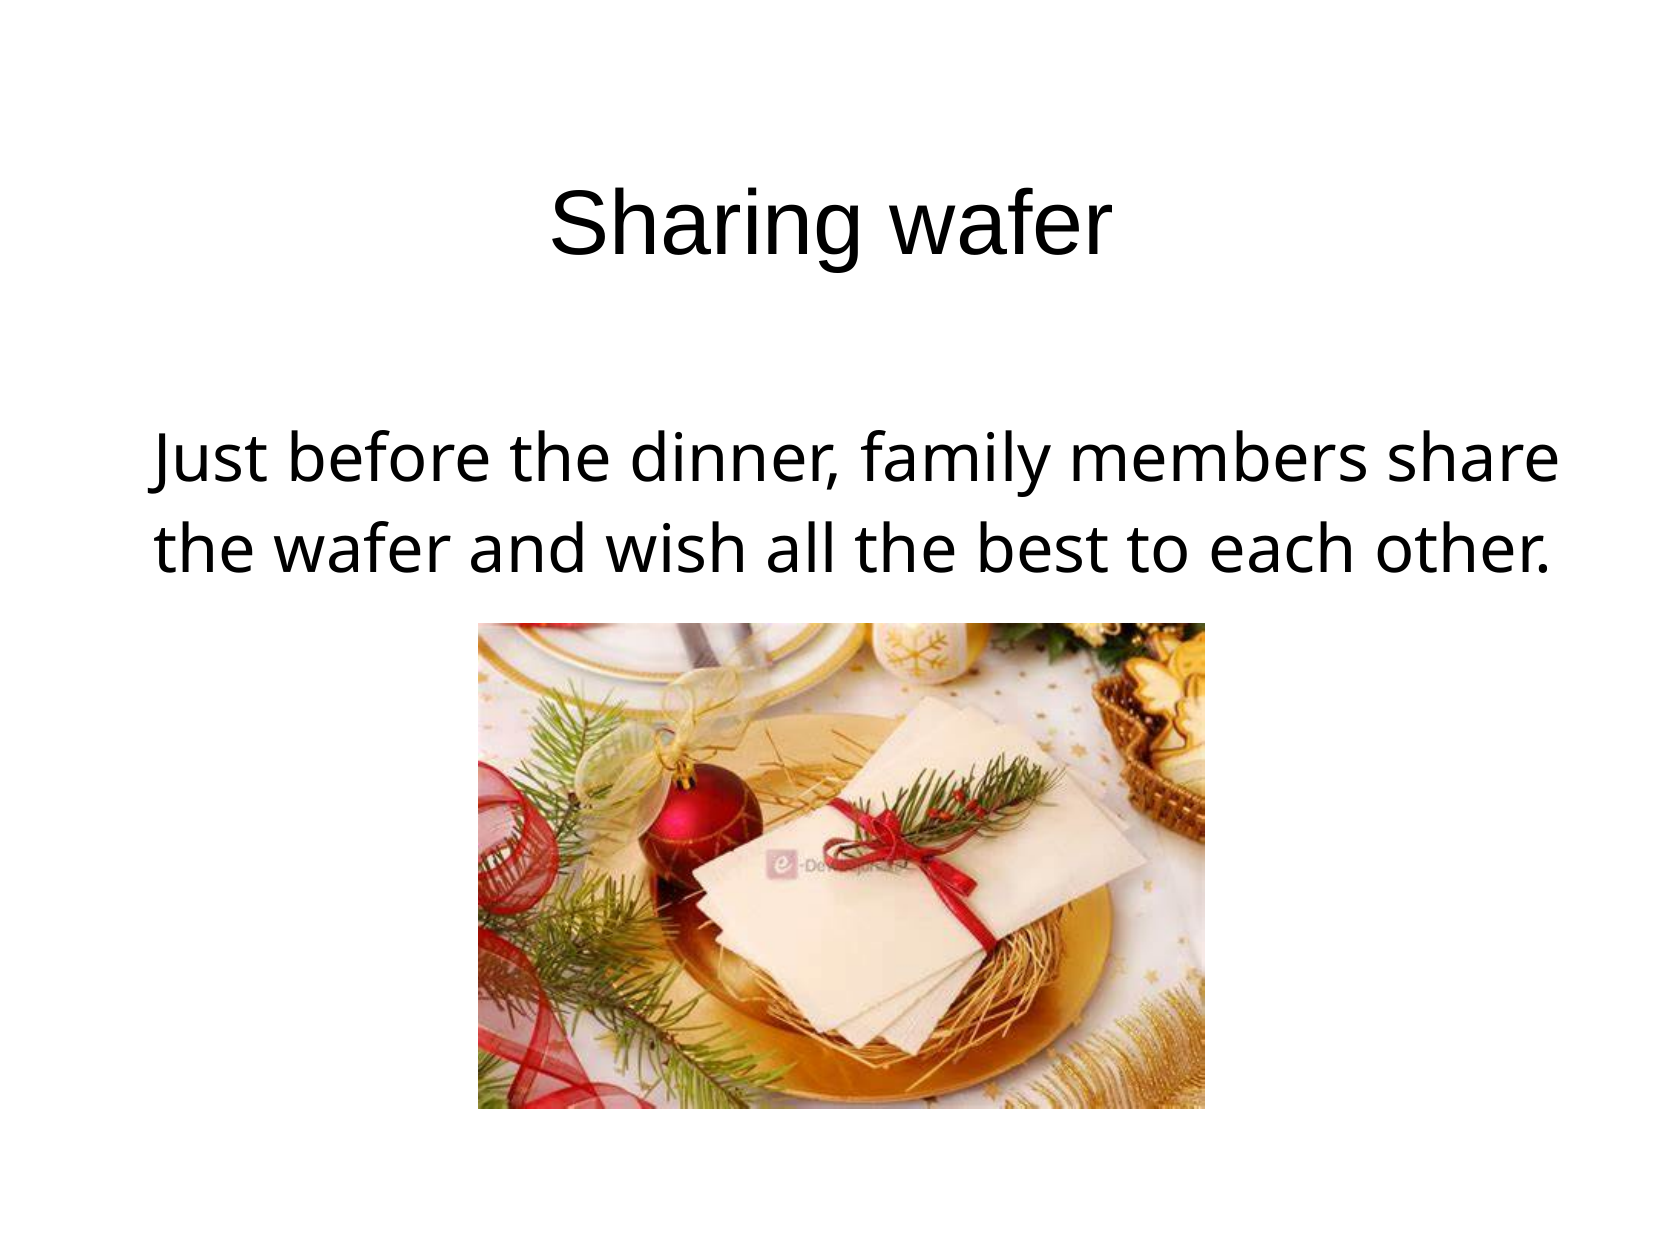

# Sharing wafer
Just before the dinner, family members share the wafer and wish all the best to each other.